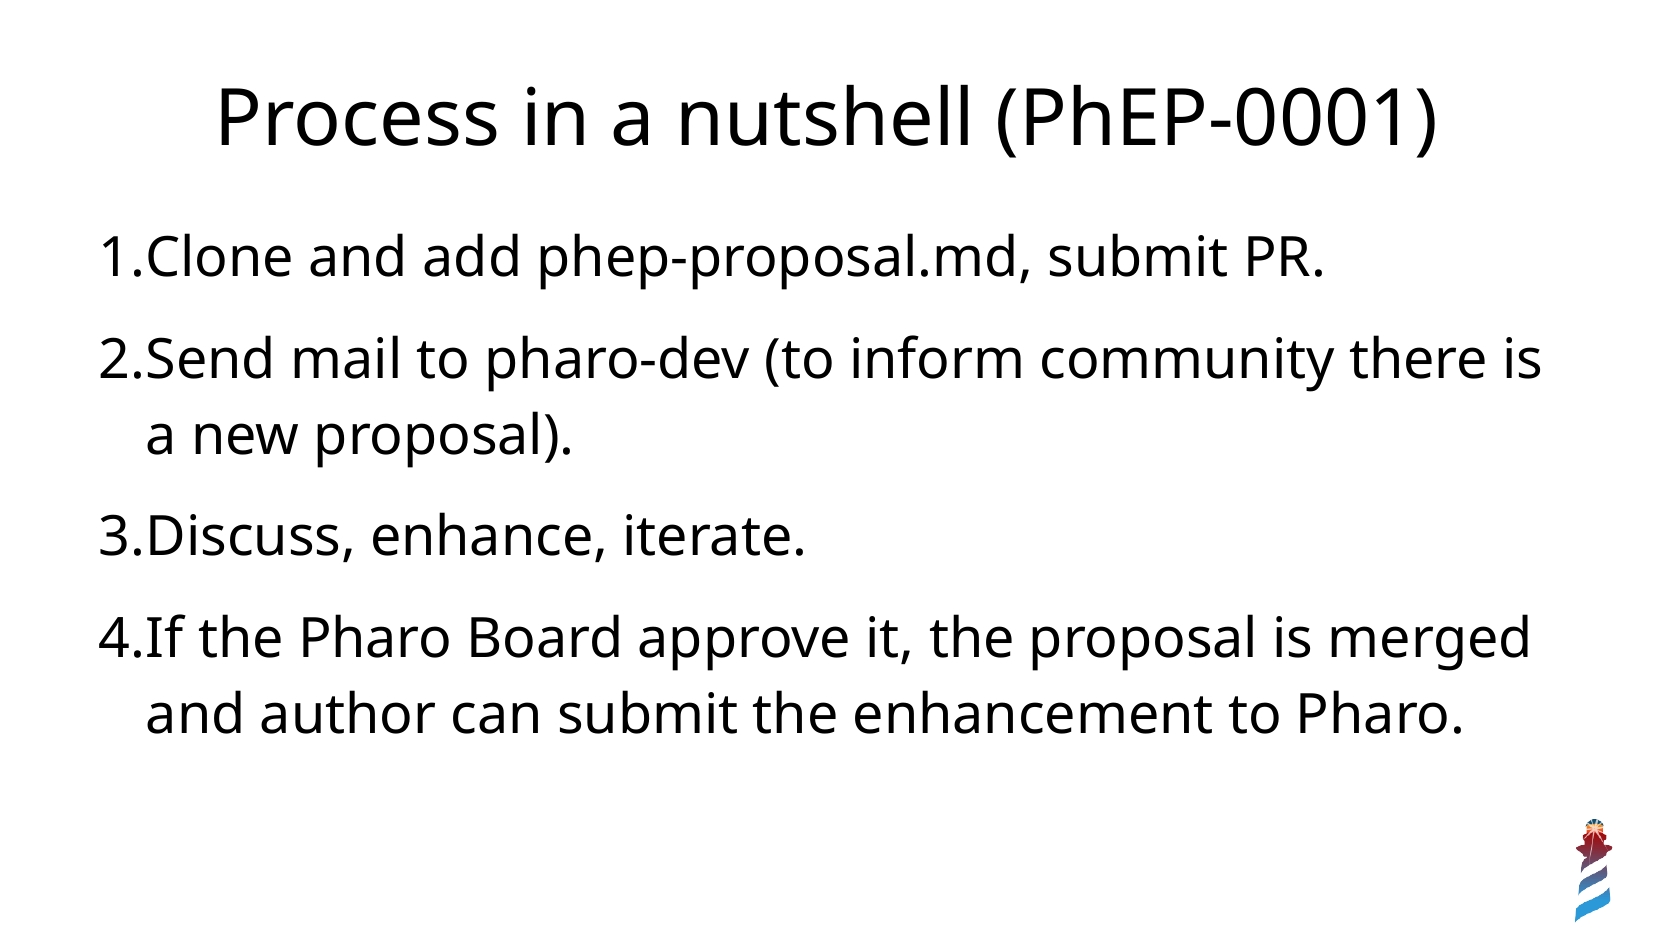

# Process in a nutshell (PhEP-0001)
Clone and add phep-proposal.md, submit PR.
Send mail to pharo-dev (to inform community there is a new proposal).
Discuss, enhance, iterate.
If the Pharo Board approve it, the proposal is merged and author can submit the enhancement to Pharo.